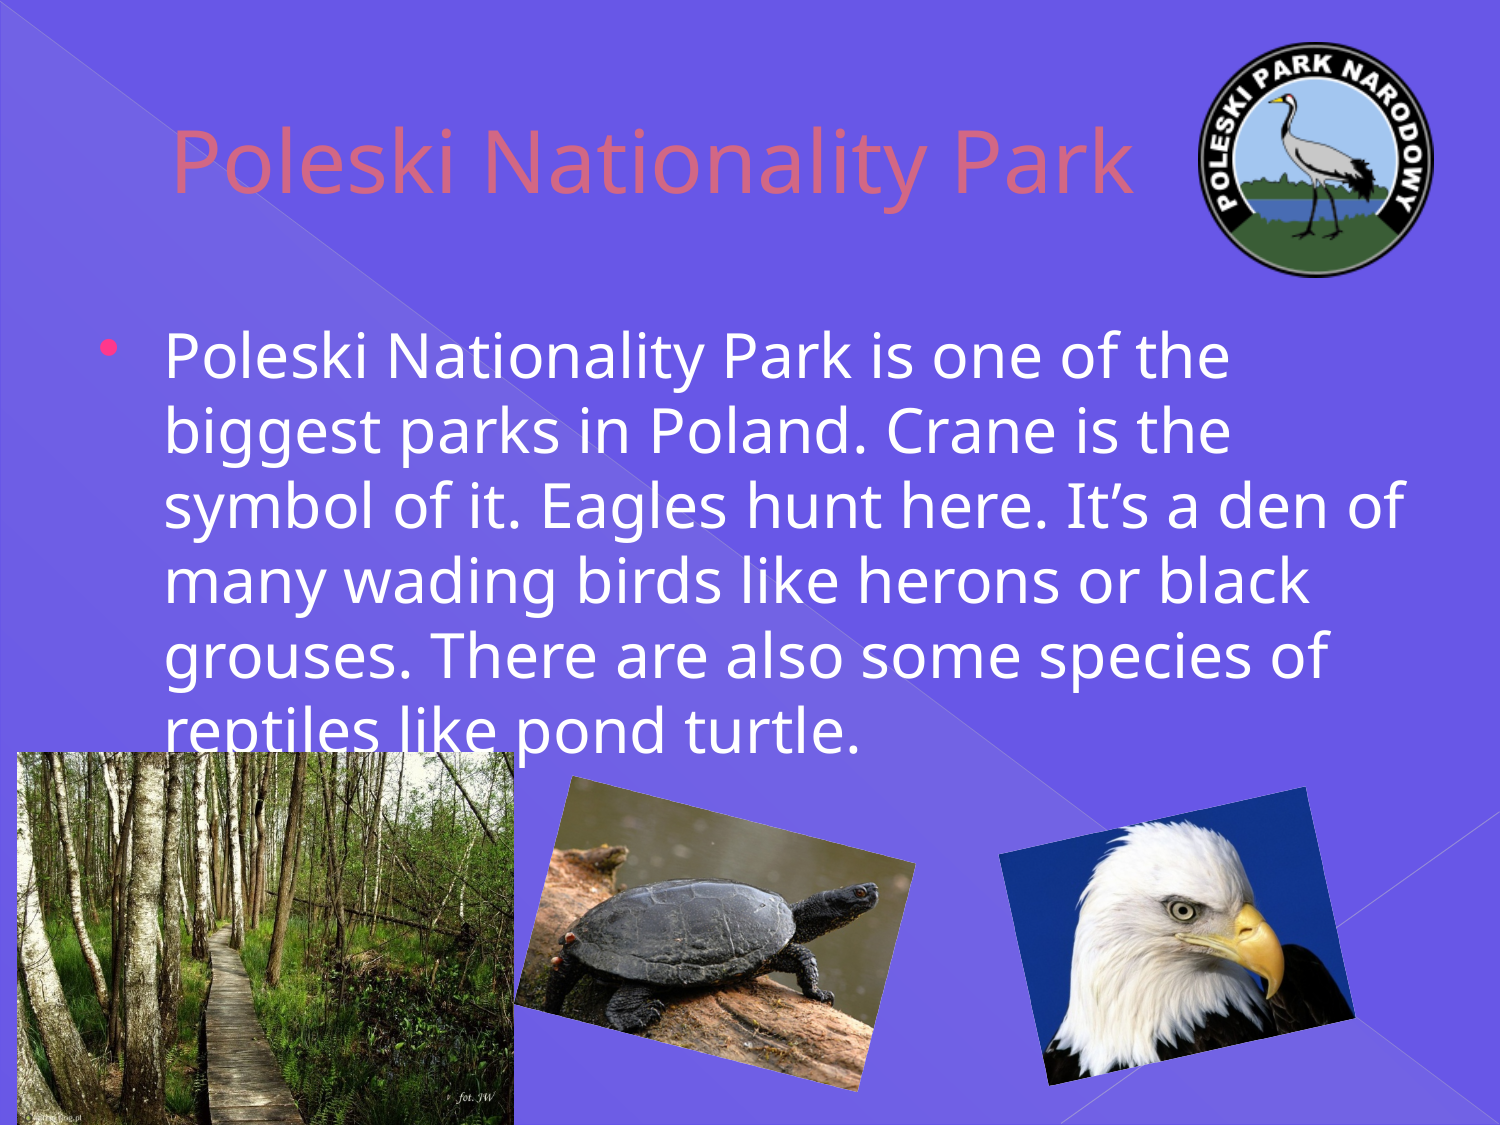

# Poleski Nationality Park
Poleski Nationality Park is one of the biggest parks in Poland. Crane is the symbol of it. Eagles hunt here. It’s a den of many wading birds like herons or black grouses. There are also some species of reptiles like pond turtle.